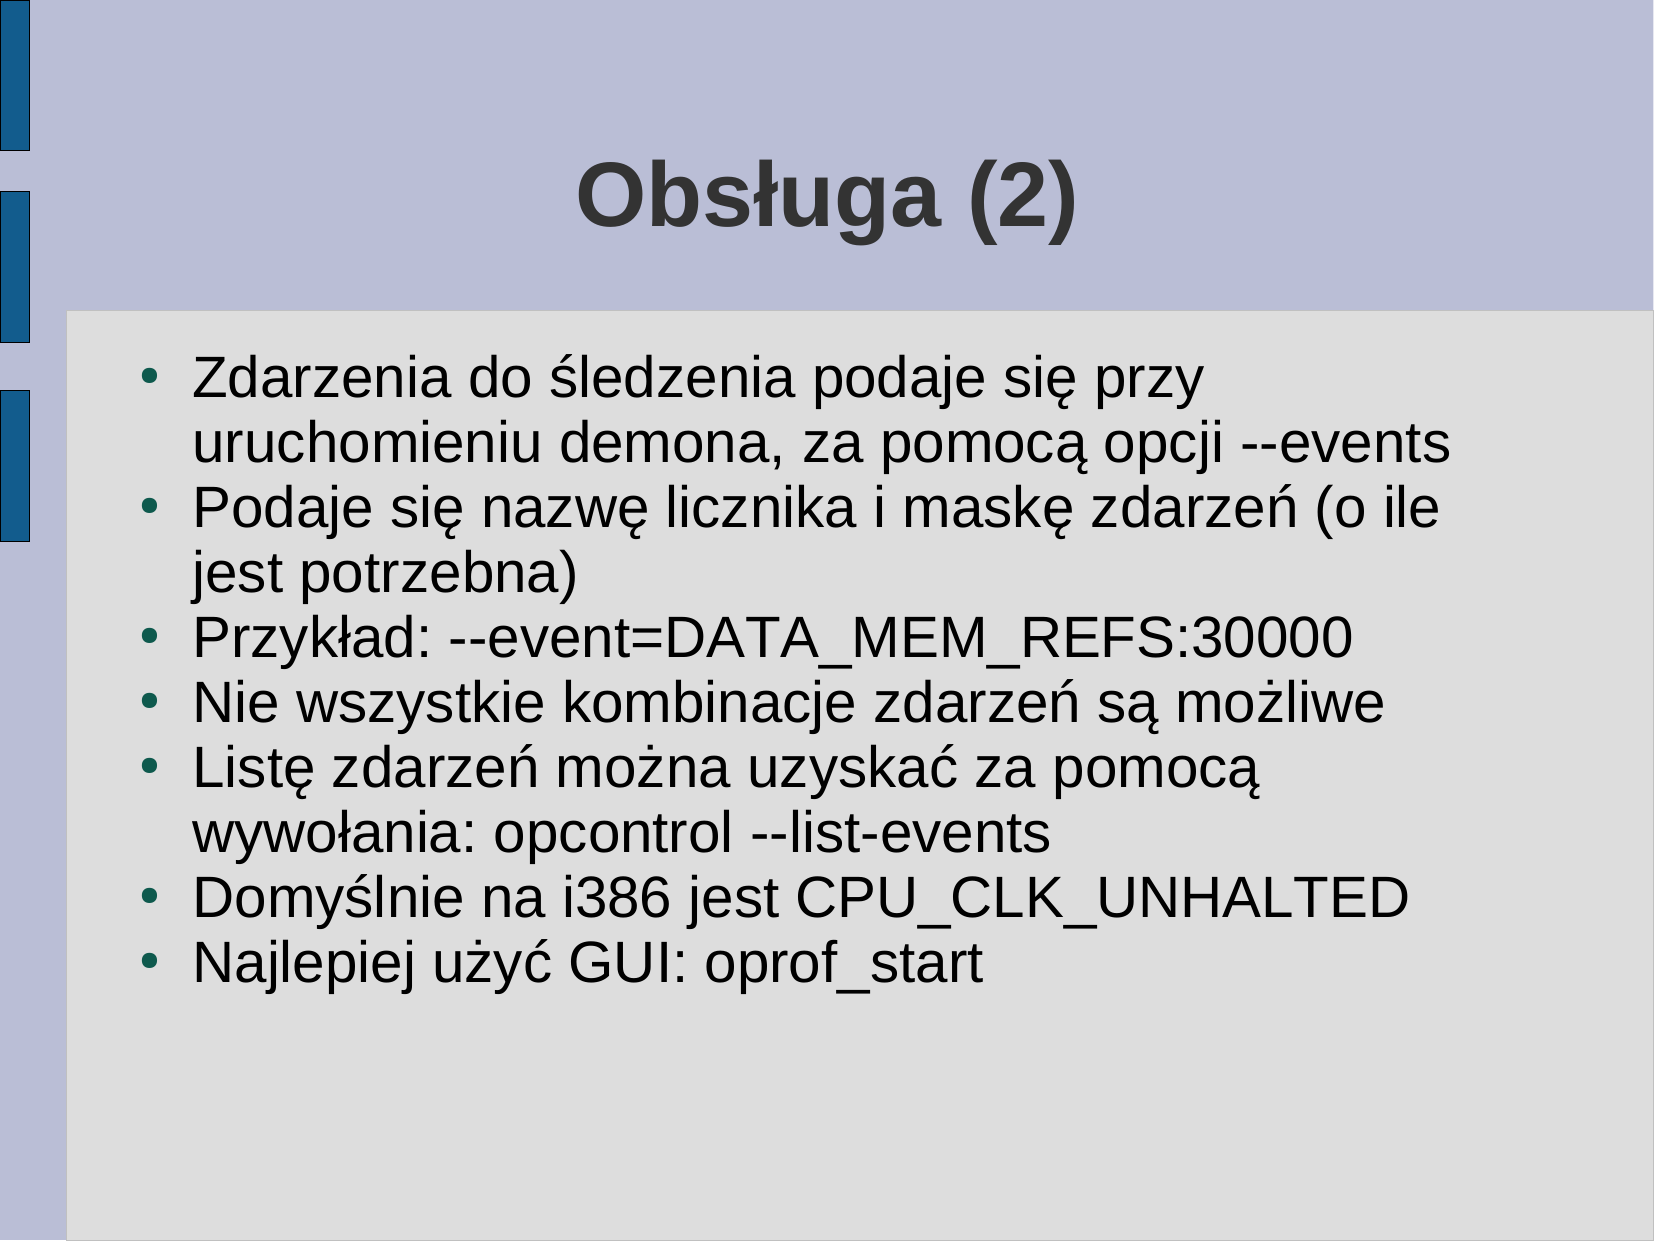

# Obsługa (2)
Zdarzenia do śledzenia podaje się przy uruchomieniu demona, za pomocą opcji --events
Podaje się nazwę licznika i maskę zdarzeń (o ile jest potrzebna)
Przykład: --event=DATA_MEM_REFS:30000
Nie wszystkie kombinacje zdarzeń są możliwe
Listę zdarzeń można uzyskać za pomocą wywołania: opcontrol --list-events
Domyślnie na i386 jest CPU_CLK_UNHALTED
Najlepiej użyć GUI: oprof_start